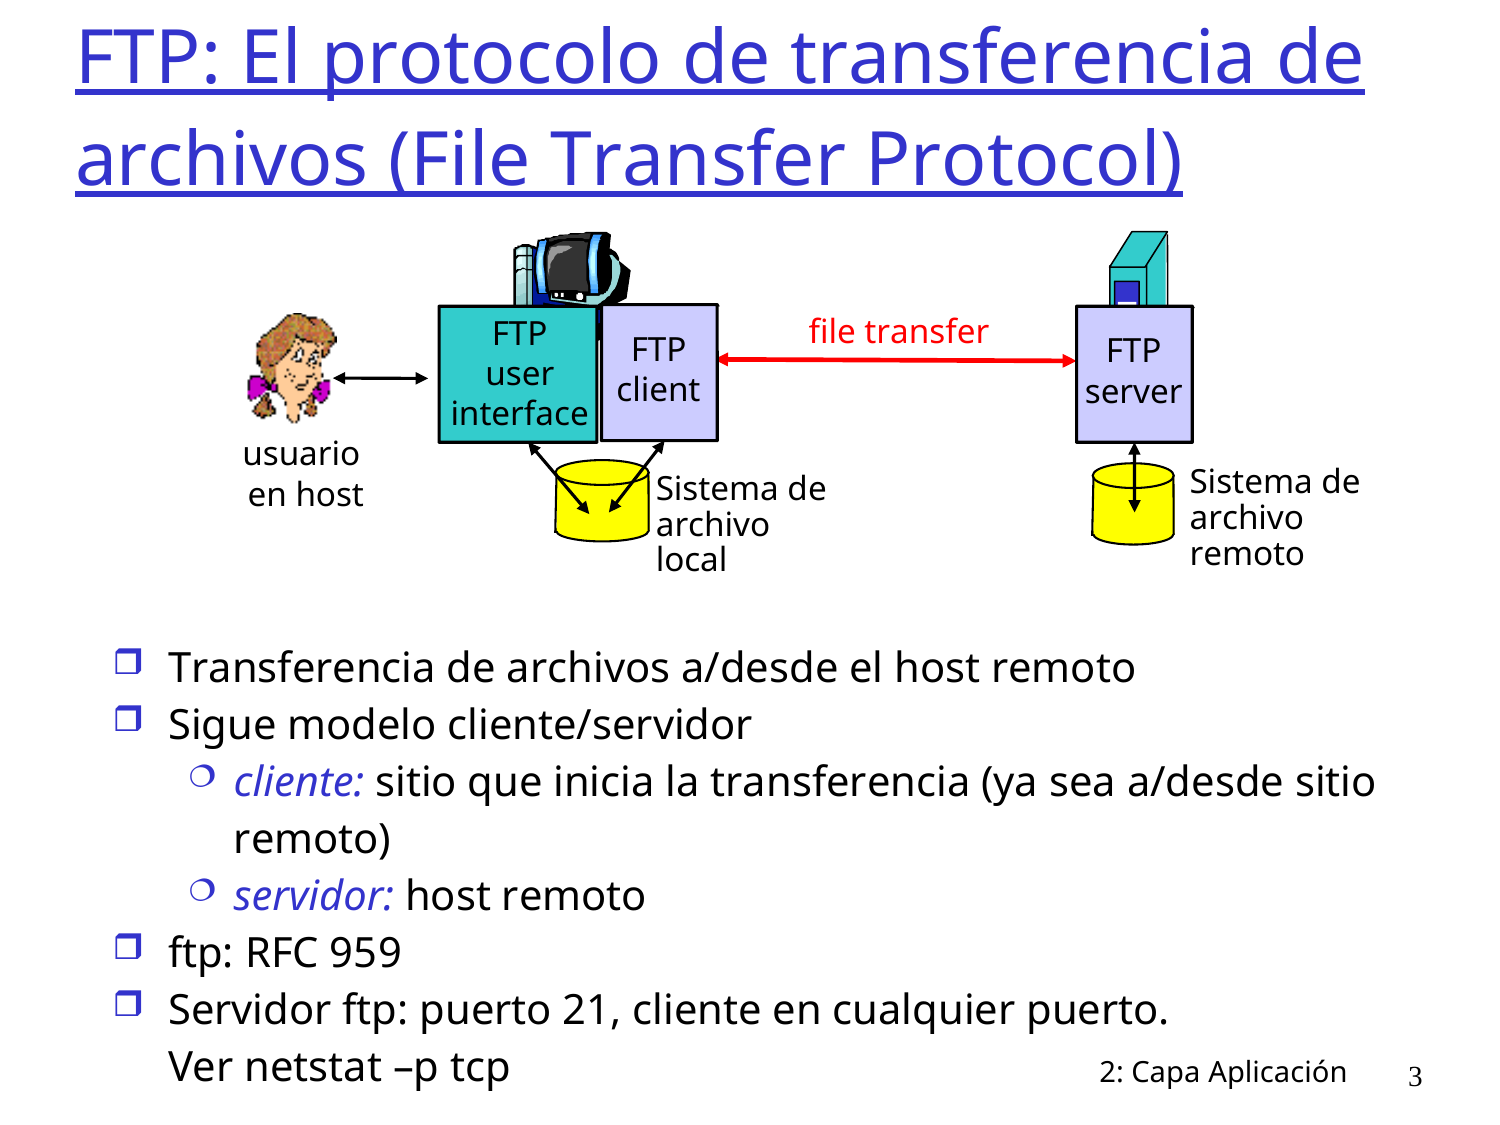

# FTP: El protocolo de transferencia de archivos (File Transfer Protocol)‏
FTP
user
interface
FTP
client
FTP
server
file transfer
usuario
en host
Sistema de archivo local
Sistema de archivo remoto
Transferencia de archivos a/desde el host remoto
Sigue modelo cliente/servidor
cliente: sitio que inicia la transferencia (ya sea a/desde sitio remoto)‏
servidor: host remoto
ftp: RFC 959
Servidor ftp: puerto 21, cliente en cualquier puerto.
Ver netstat –p tcp